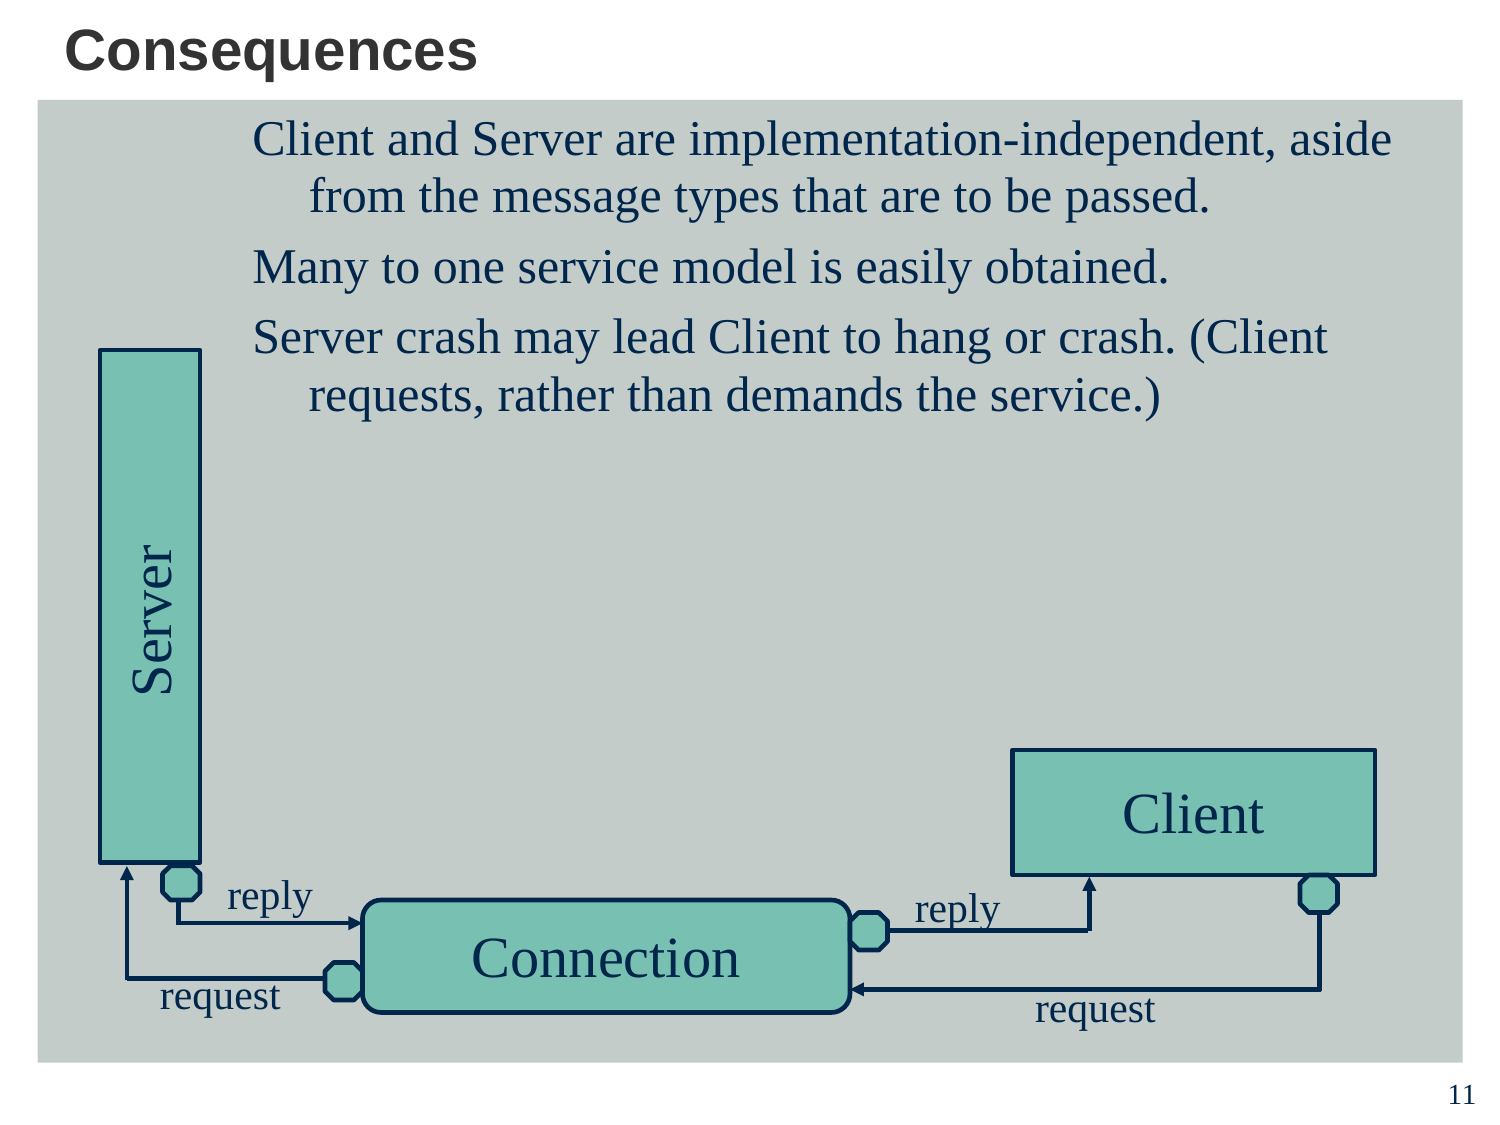

# Consequences
Client and Server are implementation-independent, aside from the message types that are to be passed.
Many to one service model is easily obtained.
Server crash may lead Client to hang or crash. (Client requests, rather than demands the service.)
Server
Client
reply
reply
Connection
request
request